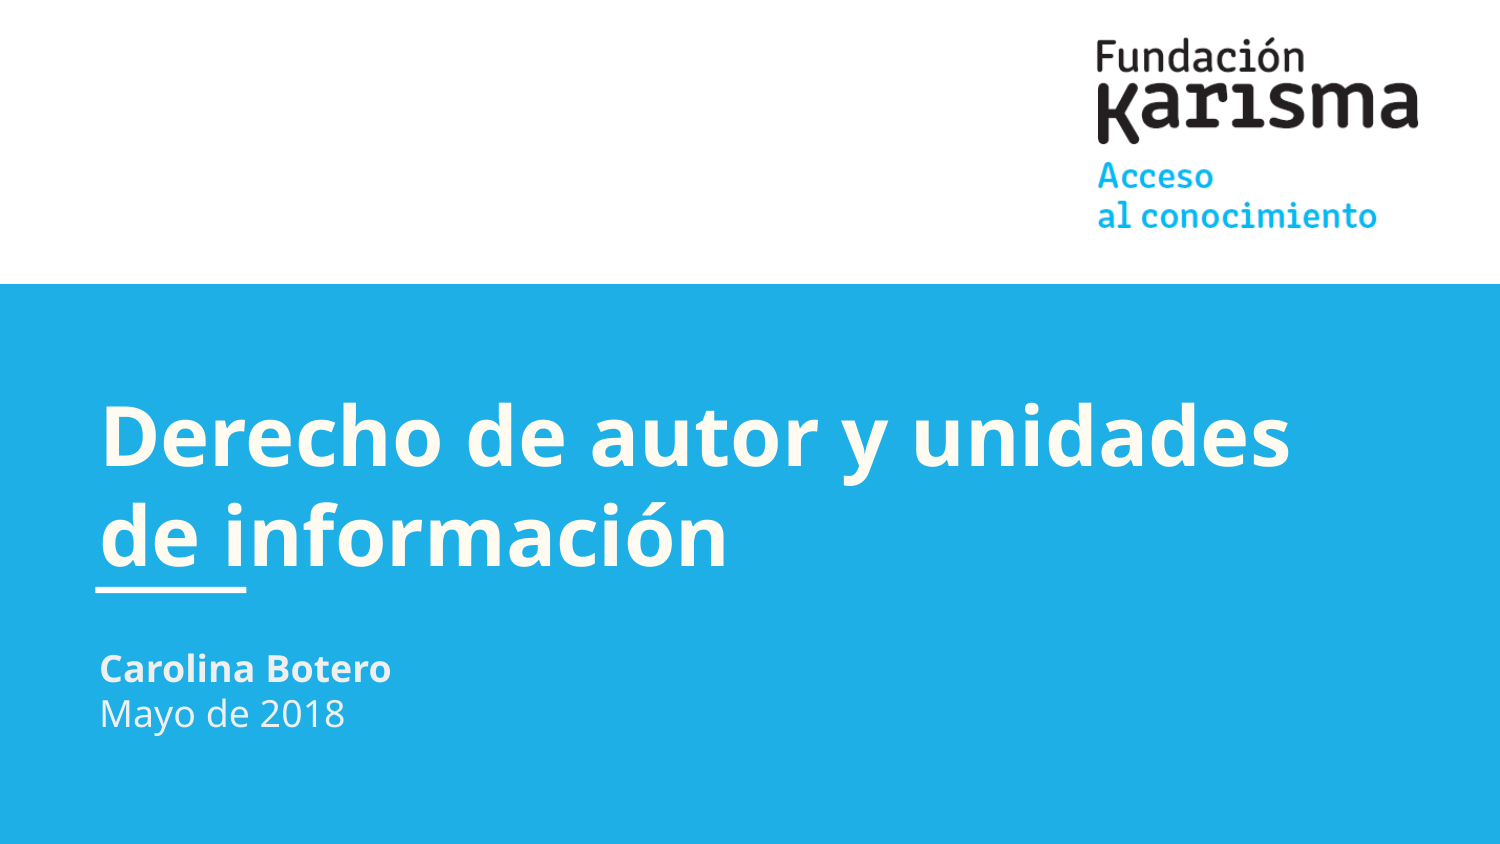

Derecho de autor y unidades de información
# Carolina Botero
Mayo de 2018